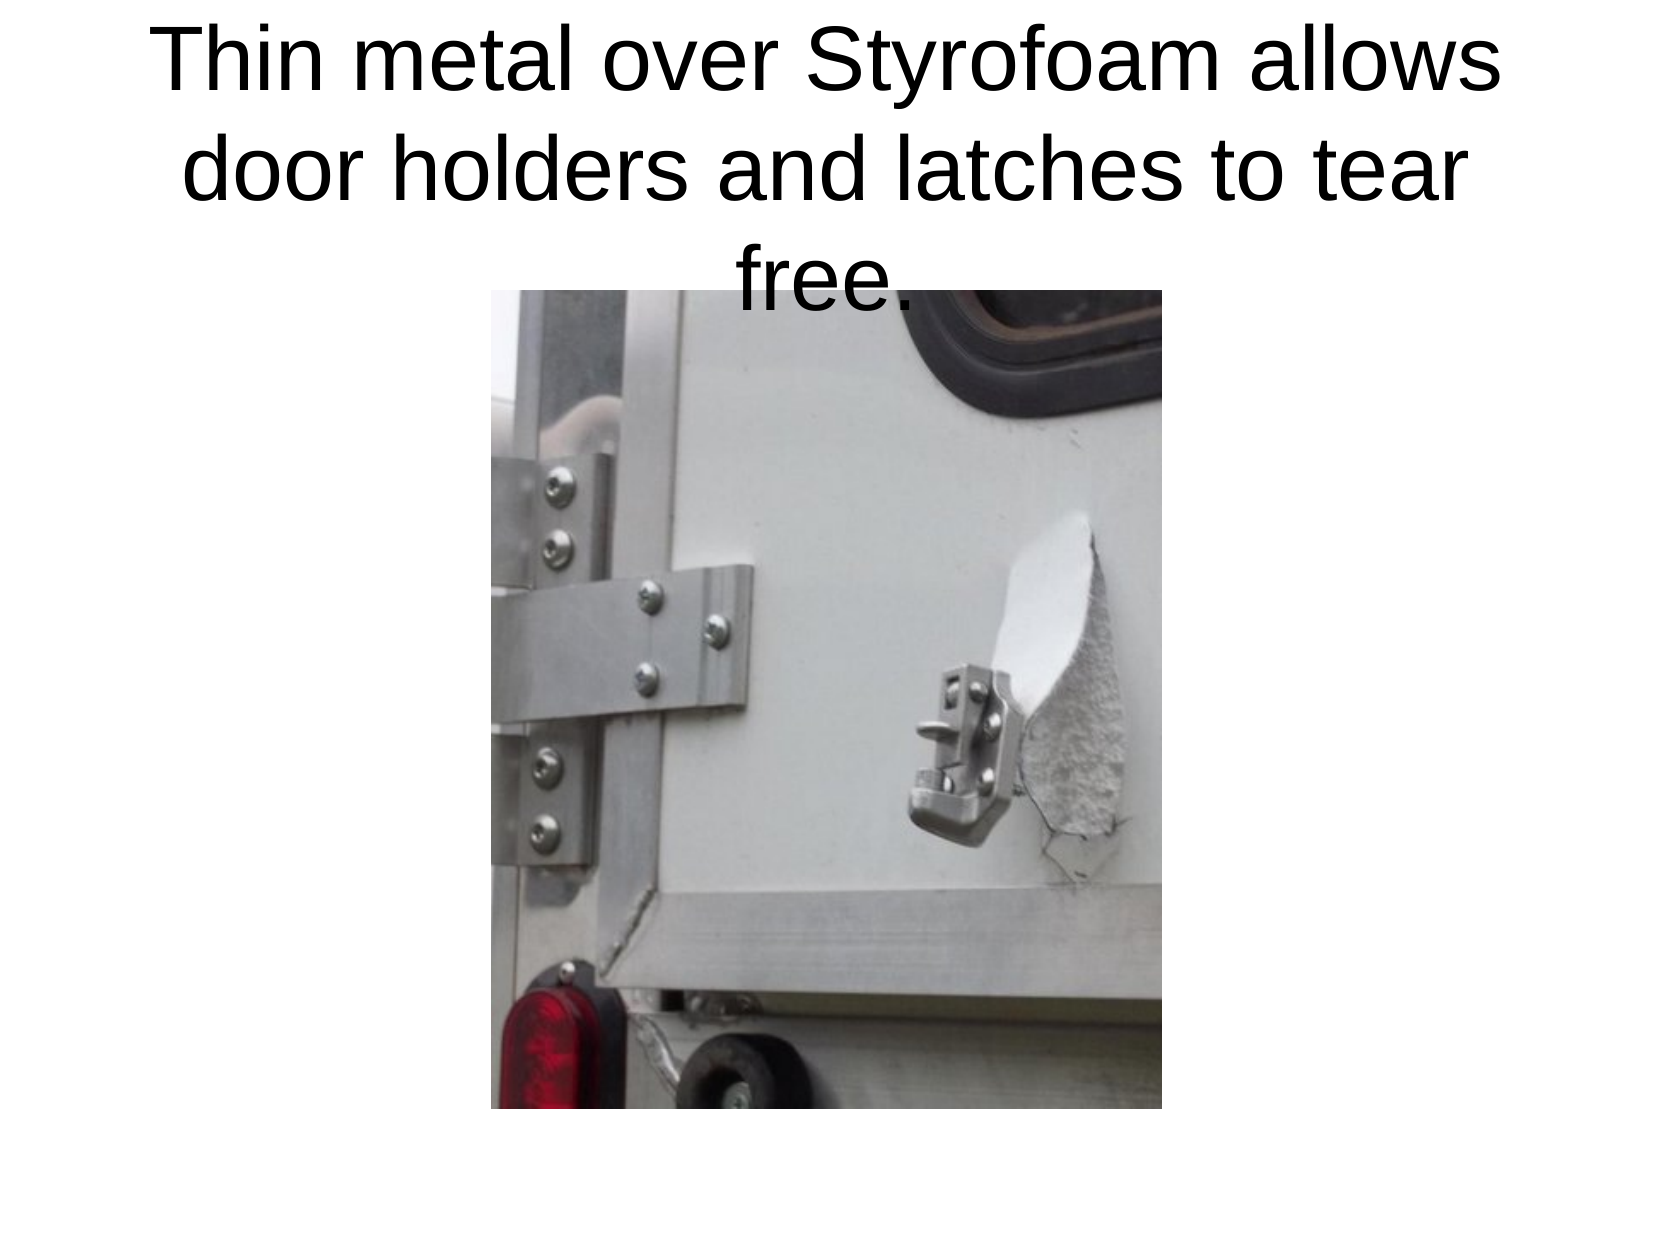

# Thin metal over Styrofoam allows door holders and latches to tear free.